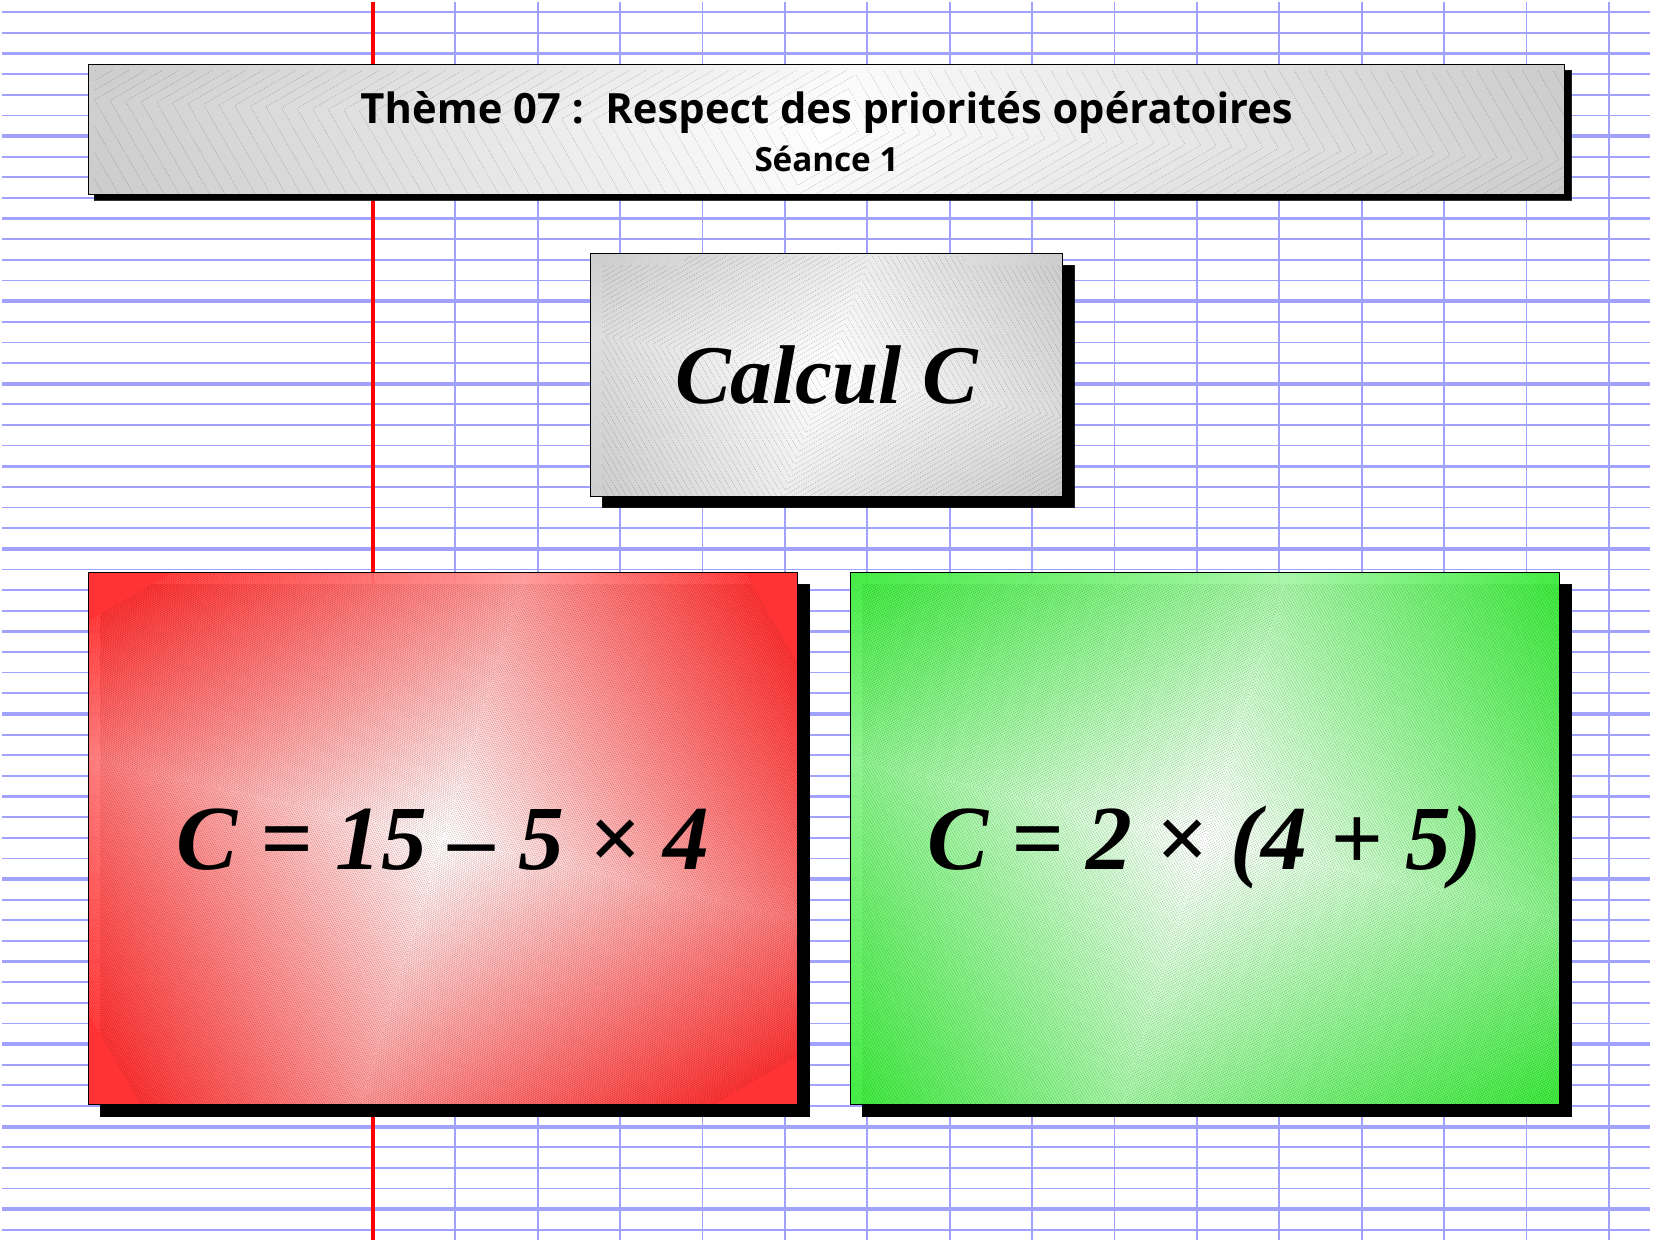

Thème 07 : Respect des priorités opératoires
Séance 1
Calcul C
10
11
12
13
14
15
9
0
1
2
3
4
5
6
7
8
C = 15 – 5 × 4
C = 2 × (4 + 5)